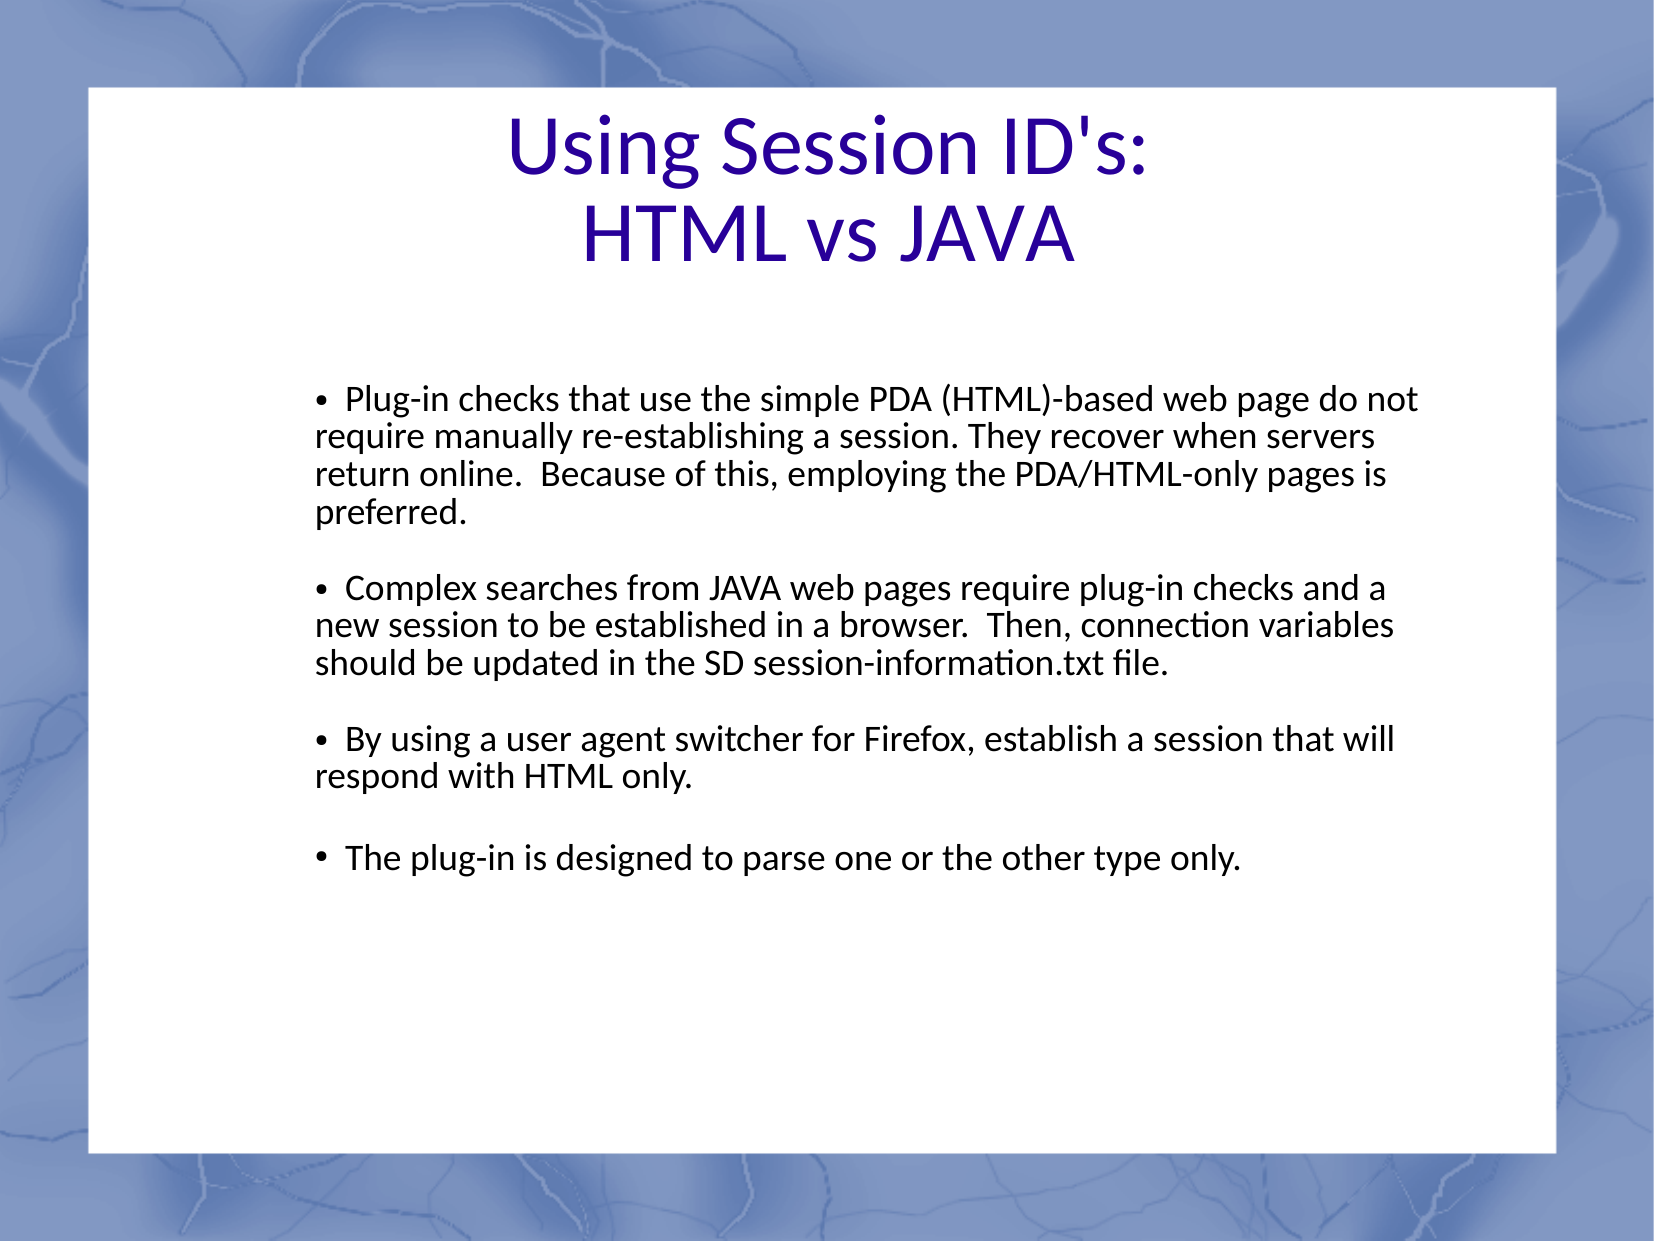

# Using Session ID's: HTML vs JAVA
 Plug-in checks that use the simple PDA (HTML)-based web page do not require manually re-establishing a session. They recover when servers return online. Because of this, employing the PDA/HTML-only pages is preferred.
 Complex searches from JAVA web pages require plug-in checks and a new session to be established in a browser. Then, connection variables should be updated in the SD session-information.txt file.
 By using a user agent switcher for Firefox, establish a session that will respond with HTML only.
 The plug-in is designed to parse one or the other type only.